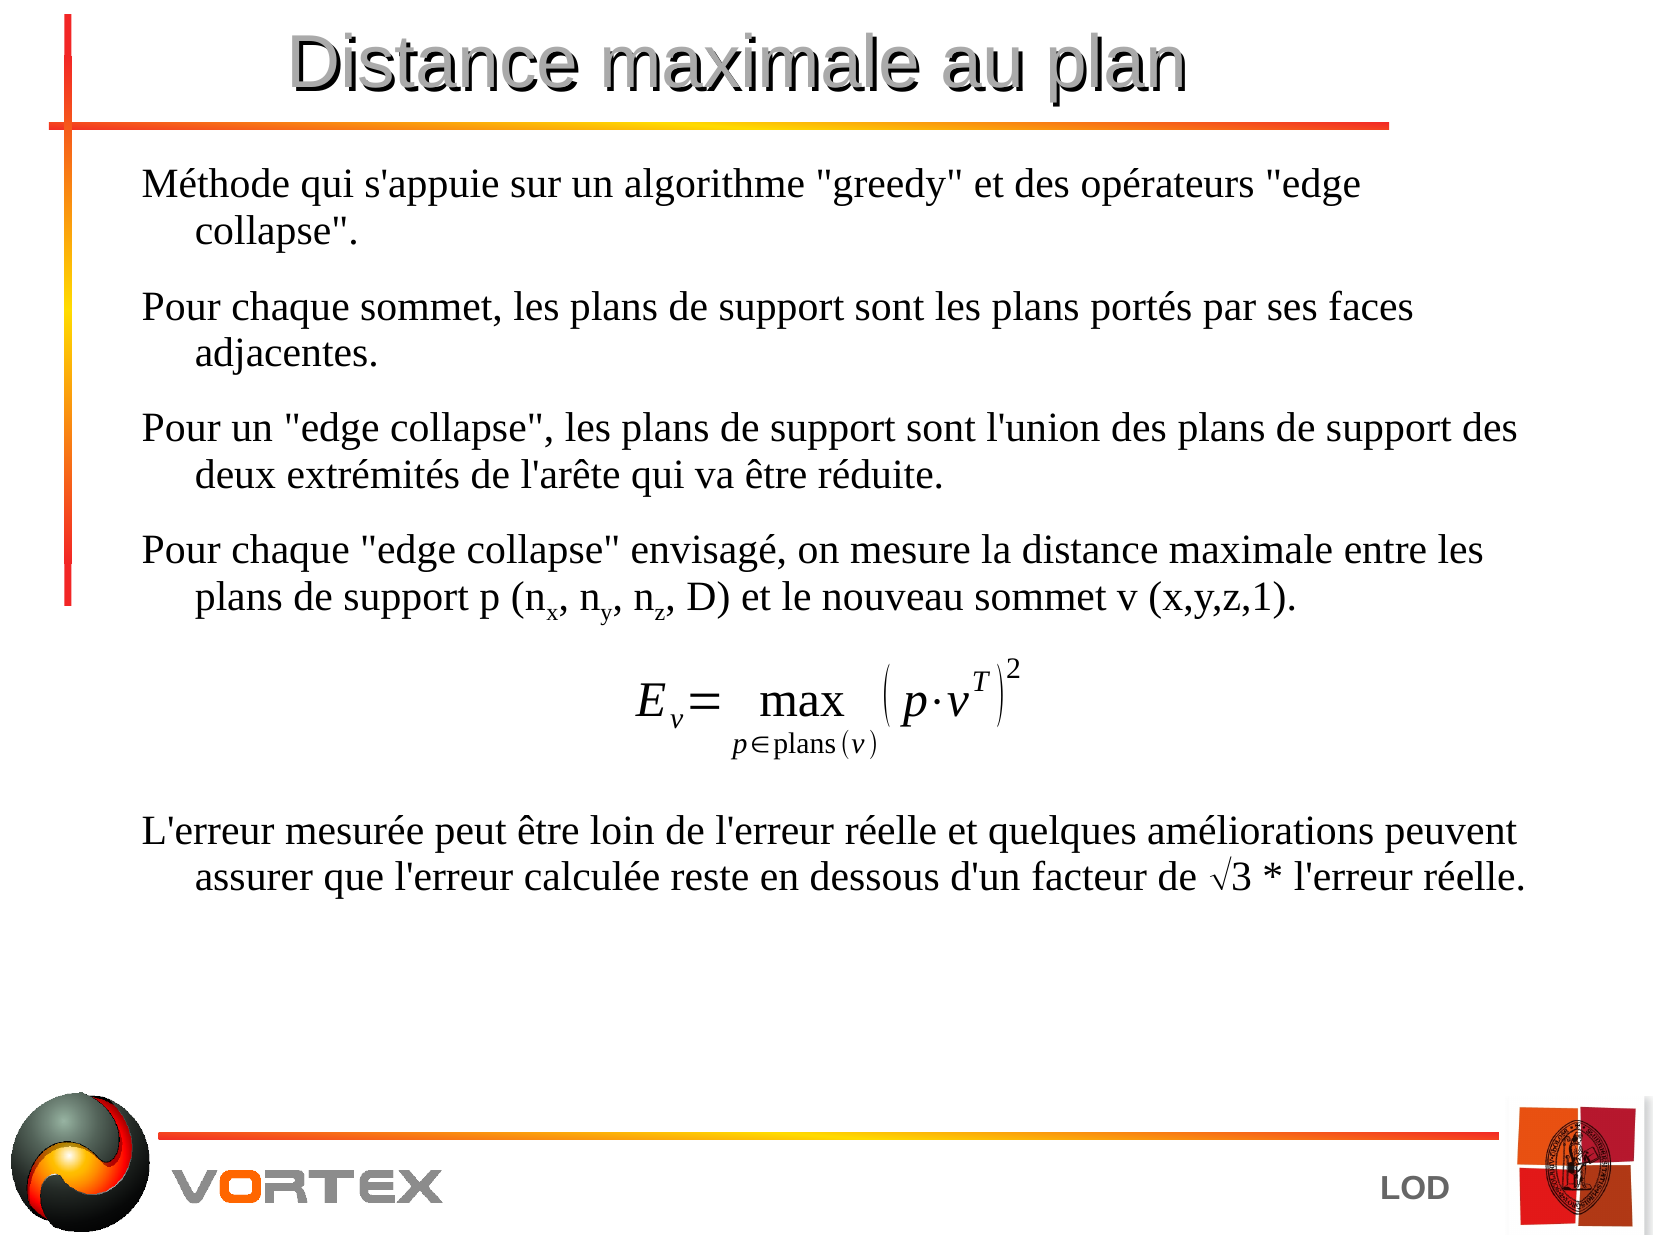

# Distance maximale au plan
Méthode qui s'appuie sur un algorithme "greedy" et des opérateurs "edge collapse".
Pour chaque sommet, les plans de support sont les plans portés par ses faces adjacentes.
Pour un "edge collapse", les plans de support sont l'union des plans de support des deux extrémités de l'arête qui va être réduite.
Pour chaque "edge collapse" envisagé, on mesure la distance maximale entre les plans de support p (nx, ny, nz, D) et le nouveau sommet v (x,y,z,1).
L'erreur mesurée peut être loin de l'erreur réelle et quelques améliorations peuvent assurer que l'erreur calculée reste en dessous d'un facteur de 3 * l'erreur réelle.